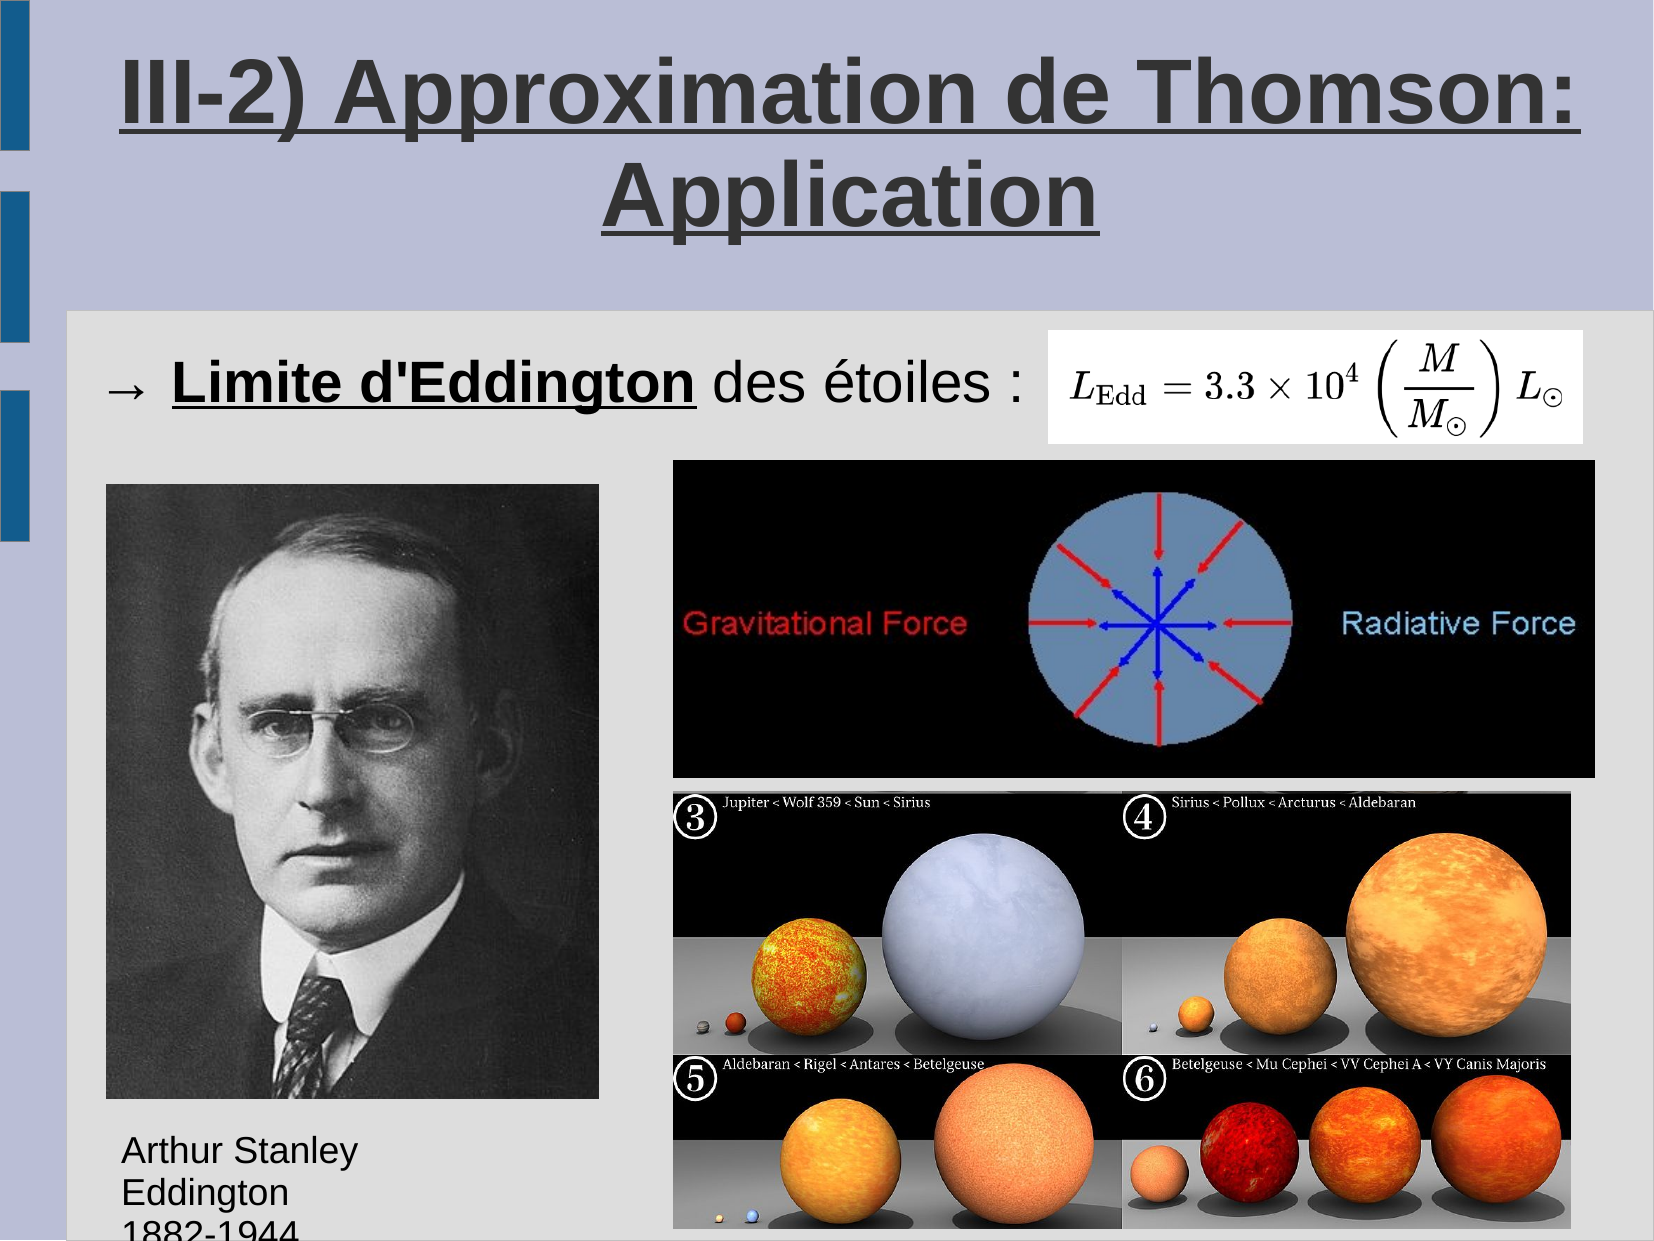

# III-2) Approximation de Thomson: Application
→ Limite d'Eddington des étoiles :
Arthur Stanley Eddington
1882-1944